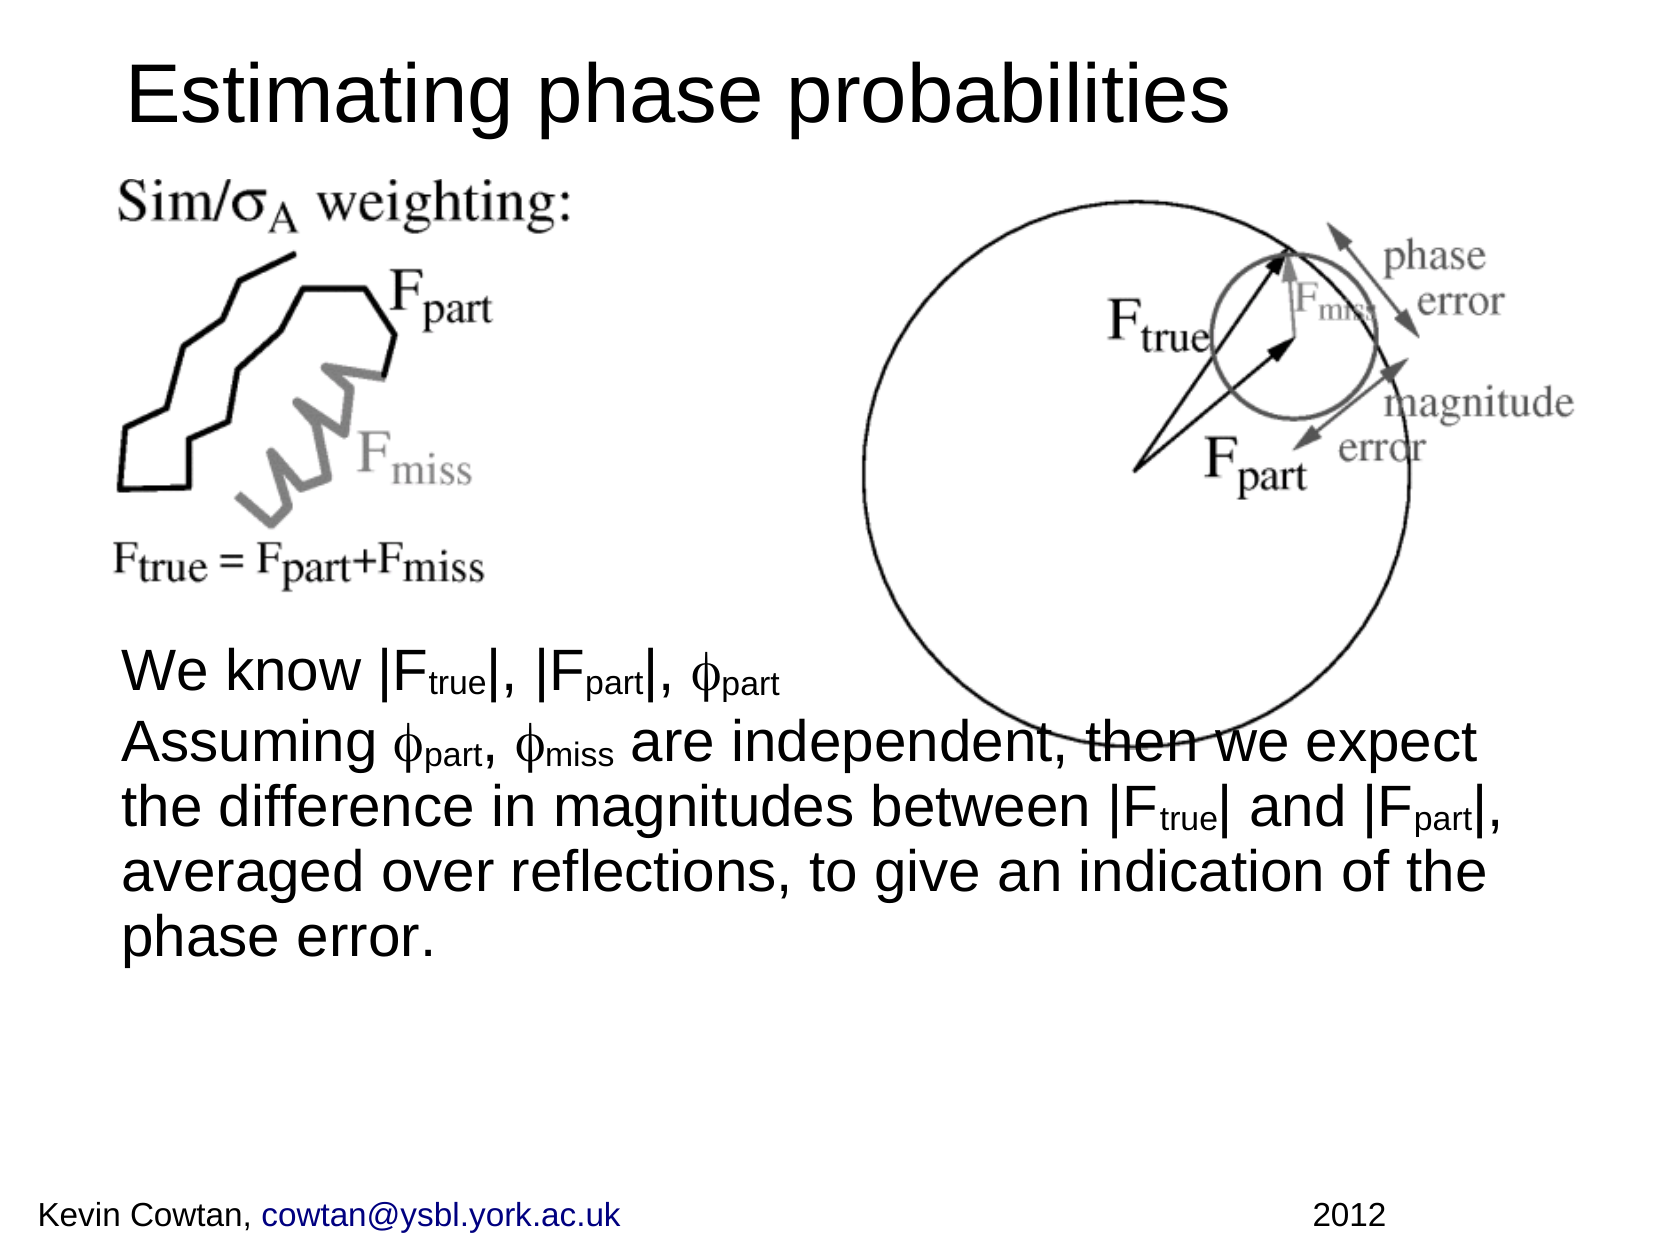

# Estimating phase probabilities
We know |Ftrue|, |Fpart|, fpart
Assuming fpart, fmiss are independent, then we expect the difference in magnitudes between |Ftrue| and |Fpart|, averaged over reflections, to give an indication of the phase error.